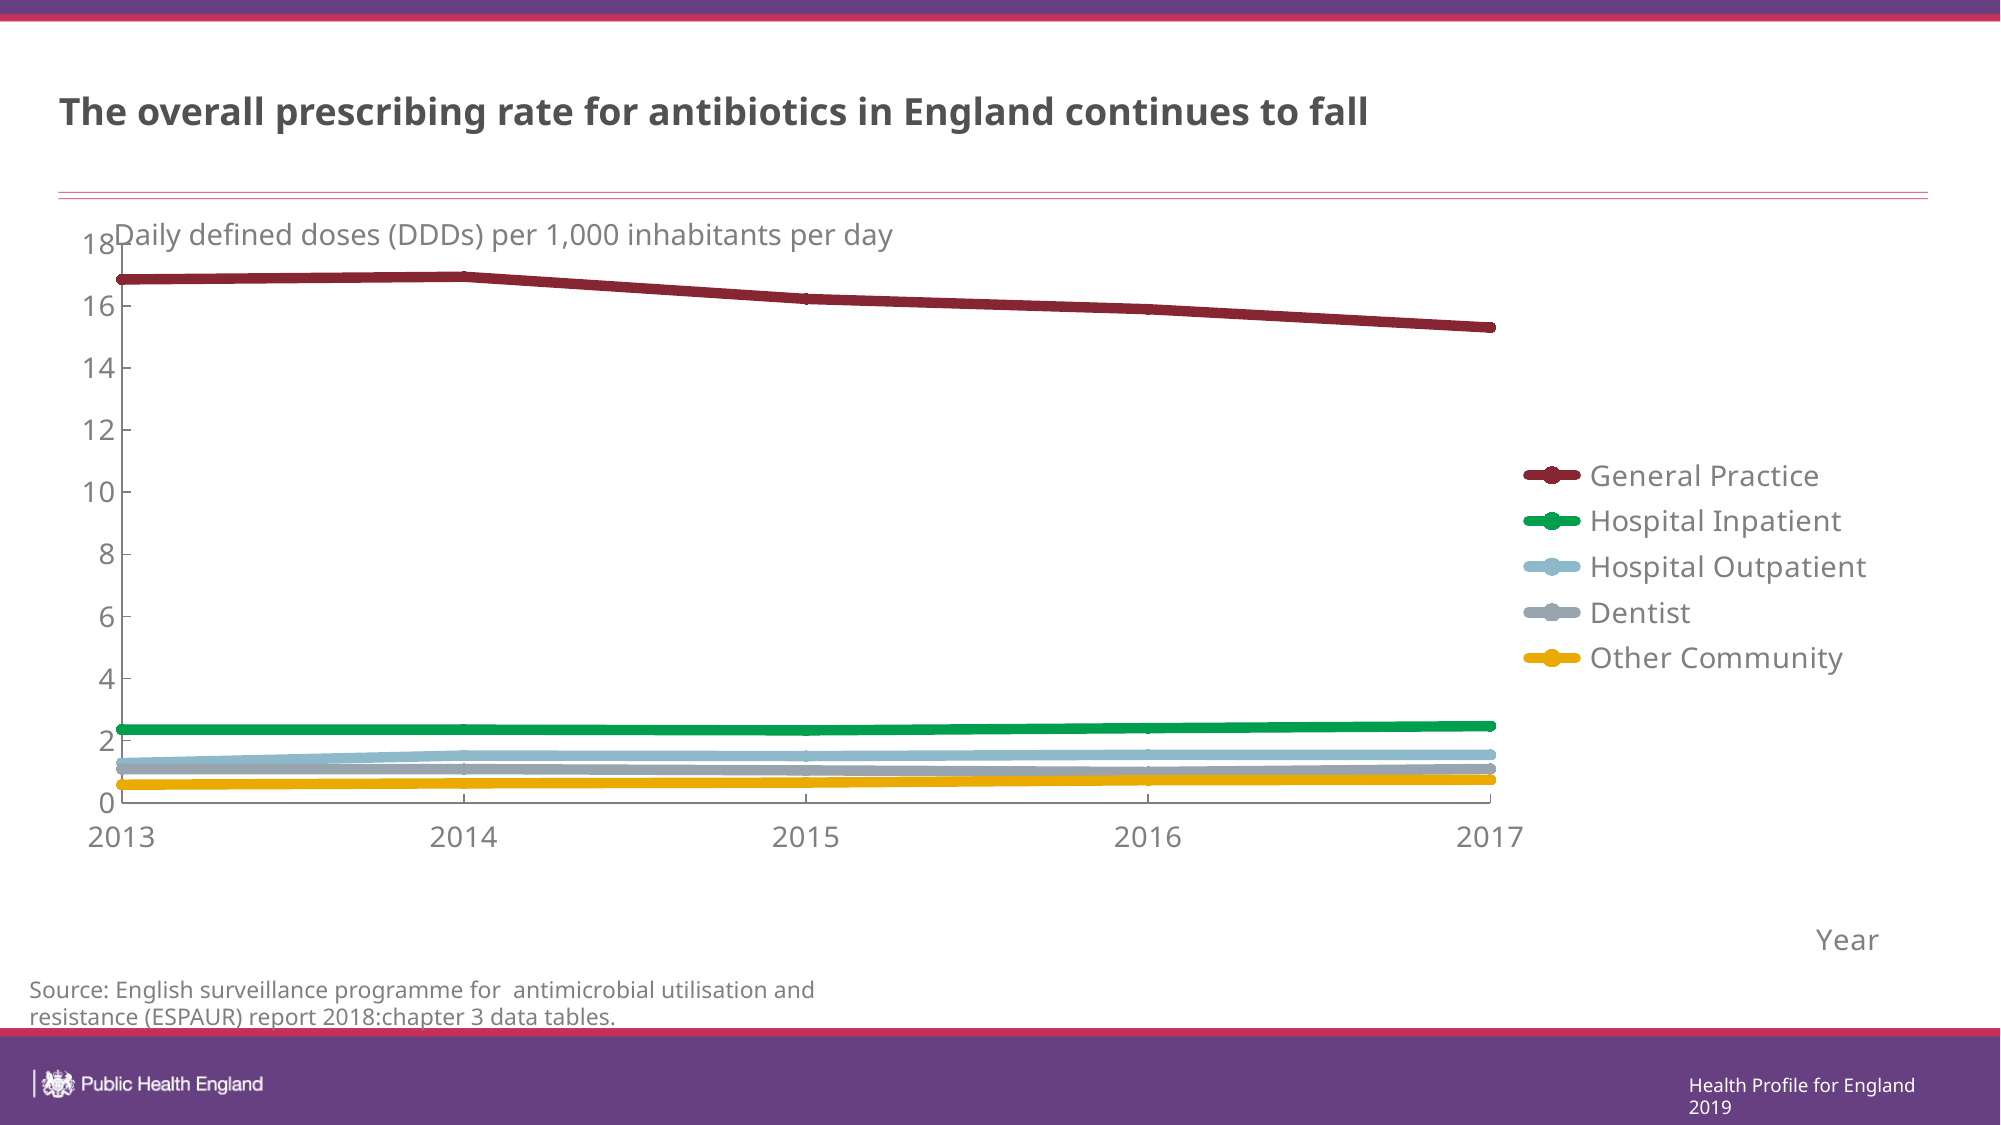

# The overall prescribing rate for antibiotics in England continues to fall
### Chart
| Category | General Practice | Hospital Inpatient | Hospital Outpatient | Dentist | Other Community |
|---|---|---|---|---|---|
| 2013 | 16.8509233225 | 2.35435938835144 | 1.27622628211975 | 1.085972 | 0.581051 |
| 2014 | 16.93796667956 | 2.35502 | 1.521259 | 1.086263 | 0.6252562803457 |
| 2015 | 16.22160515388 | 2.331232 | 1.504019 | 1.043819 | 0.650828658045 |
| 2016 | 15.89088105493 | 2.402948 | 1.544566 | 0.9928219 | 0.7267747651362 |
| 2017 | 15.30100202898 | 2.46844 | 1.542318 | 1.089504 | 0.7409100791091 |Daily defined doses (DDDs) per 1,000 inhabitants per day
Source: English surveillance programme for antimicrobial utilisation and resistance (ESPAUR) report 2018:chapter 3 data tables.
Health Profile for England 2019